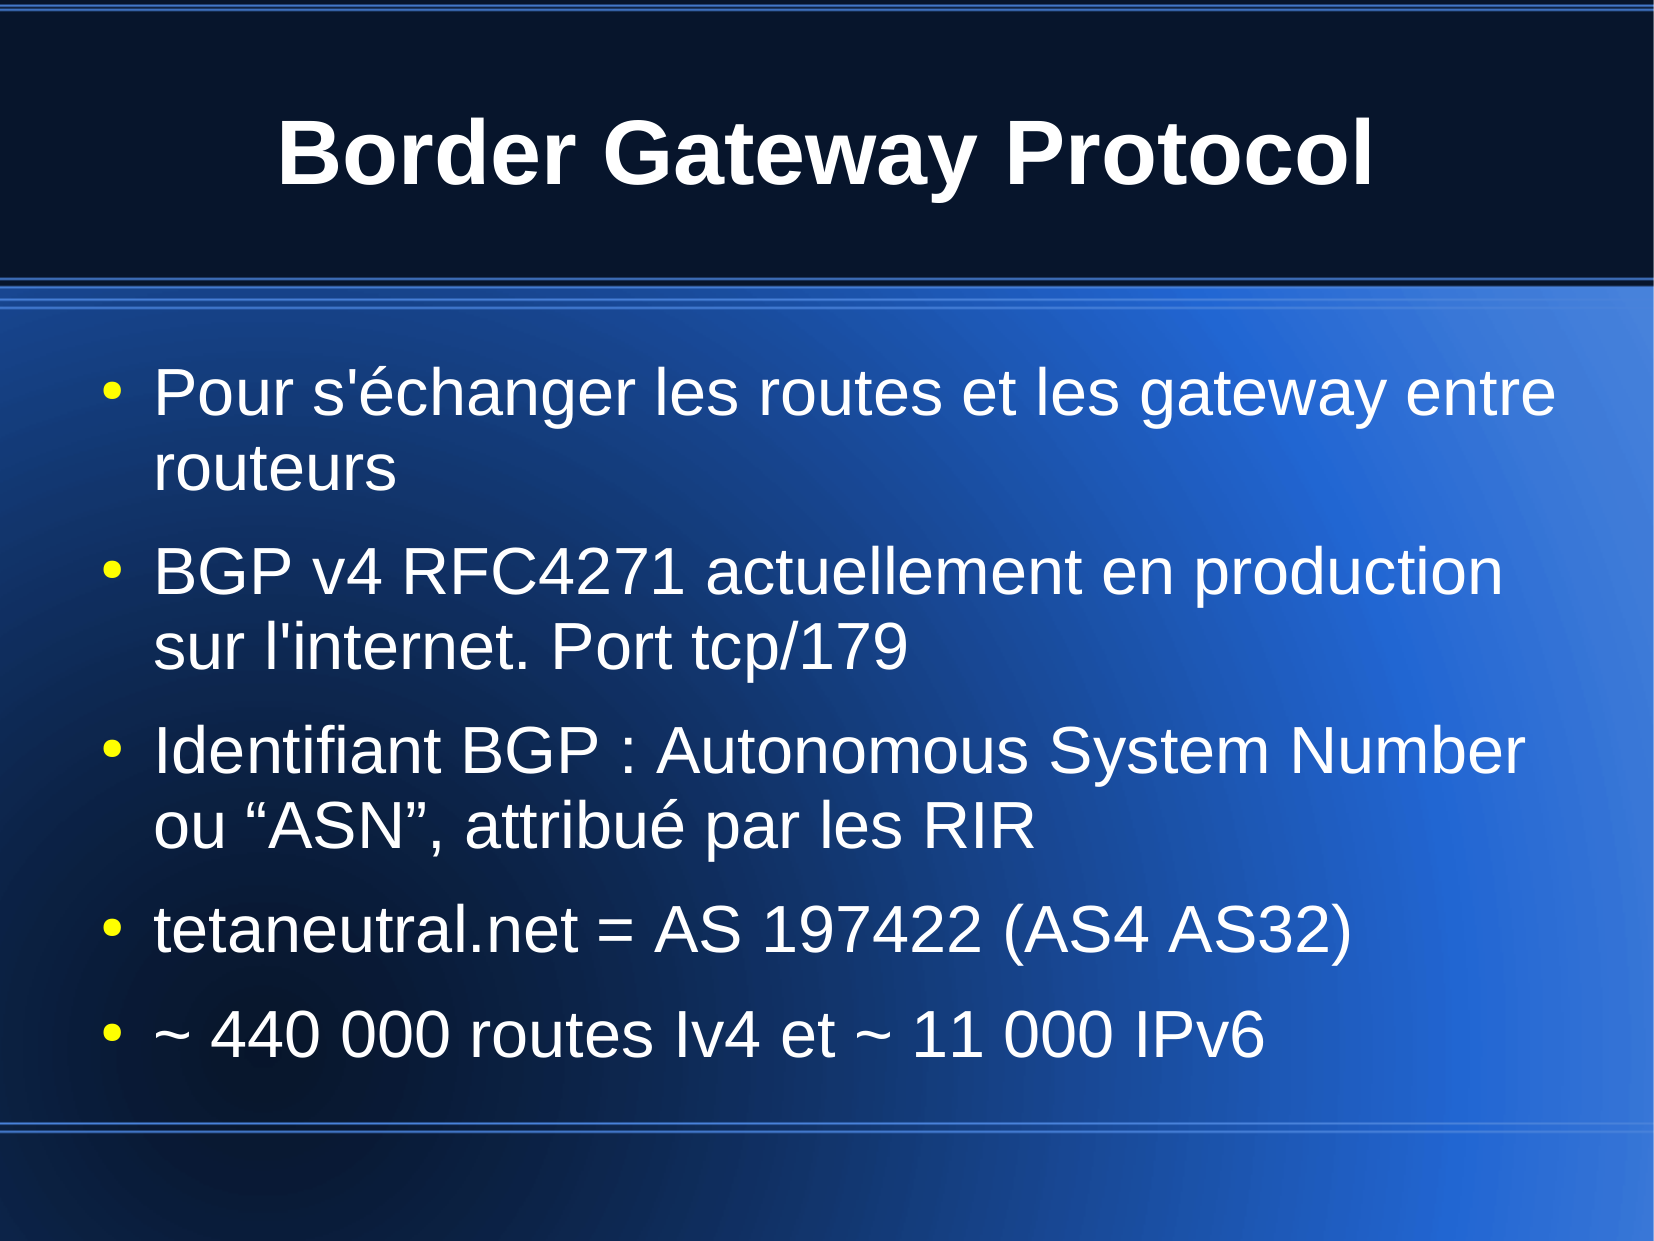

# Border Gateway Protocol
Pour s'échanger les routes et les gateway entre routeurs
BGP v4 RFC4271 actuellement en production sur l'internet. Port tcp/179
Identifiant BGP : Autonomous System Number ou “ASN”, attribué par les RIR
tetaneutral.net = AS 197422 (AS4 AS32)
~ 440 000 routes Iv4 et ~ 11 000 IPv6